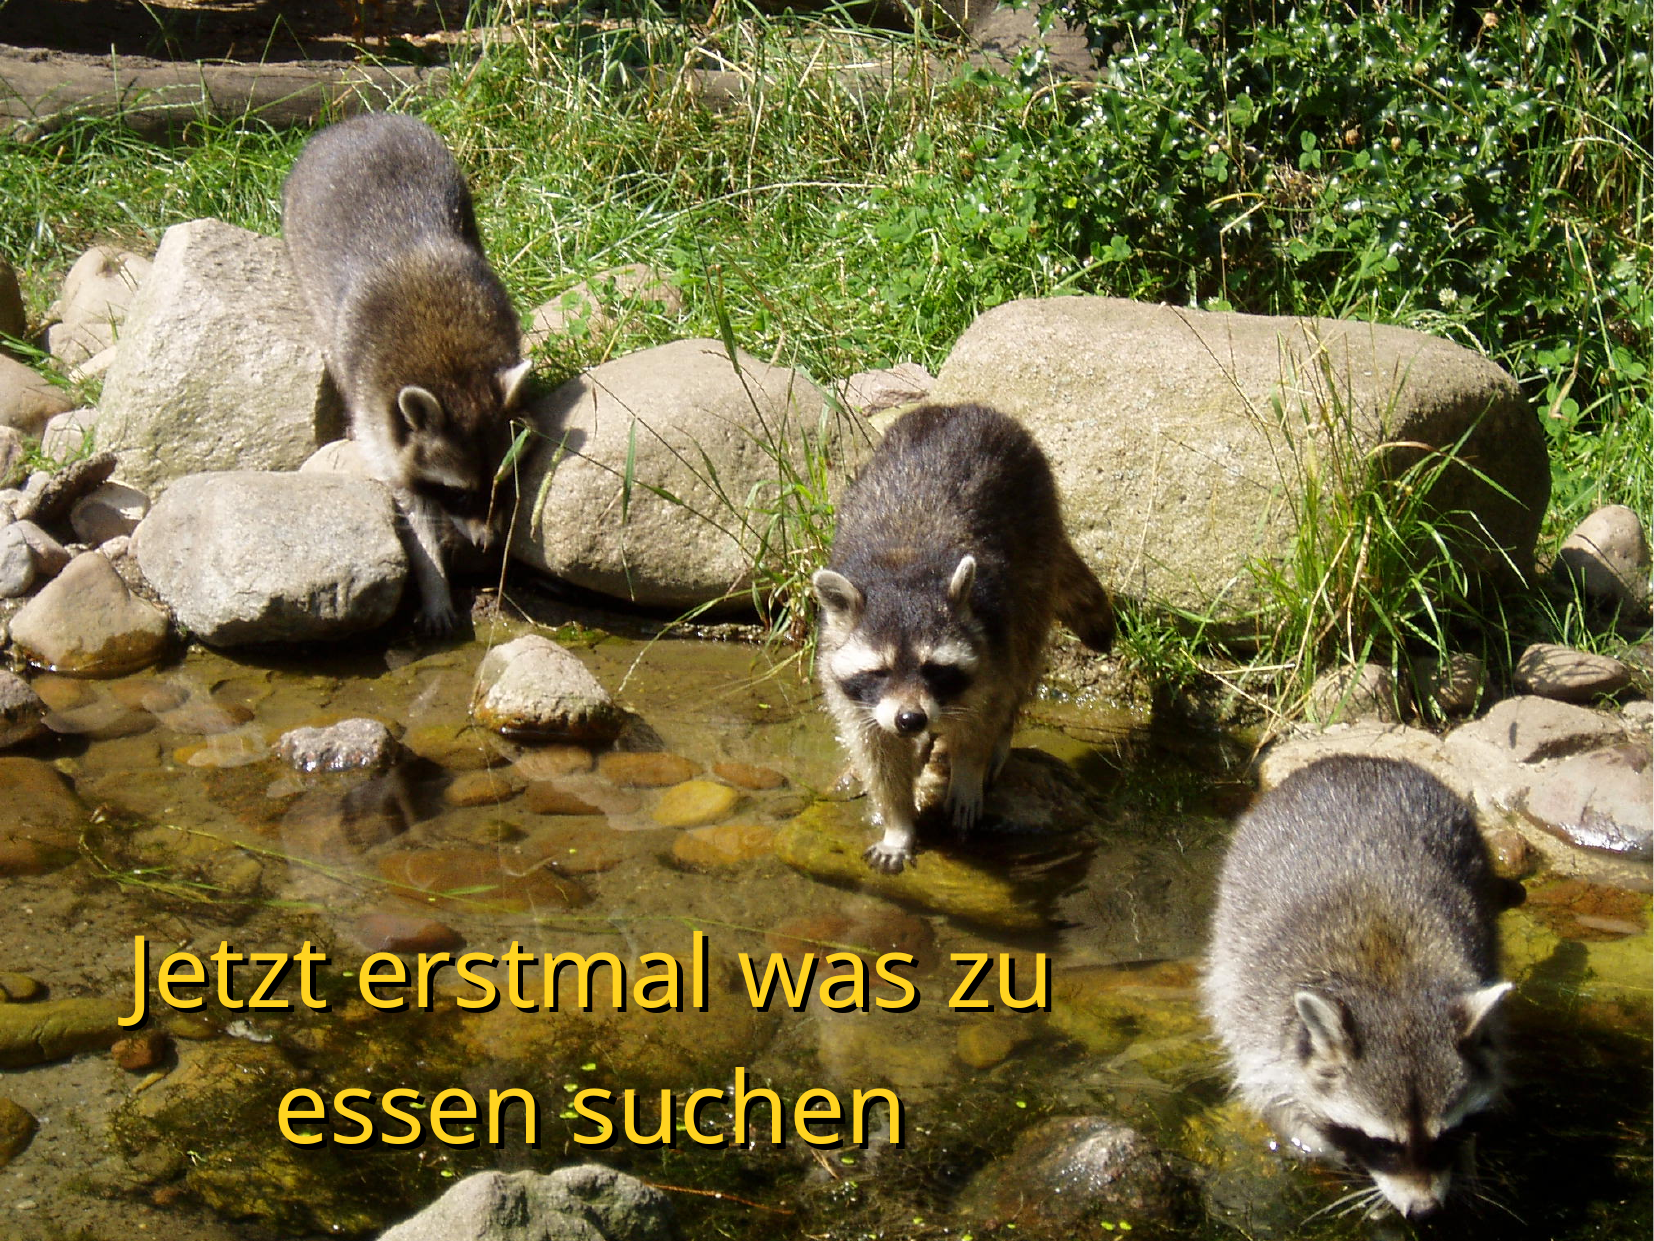

# Jetzt erstmal was zu essen suchen